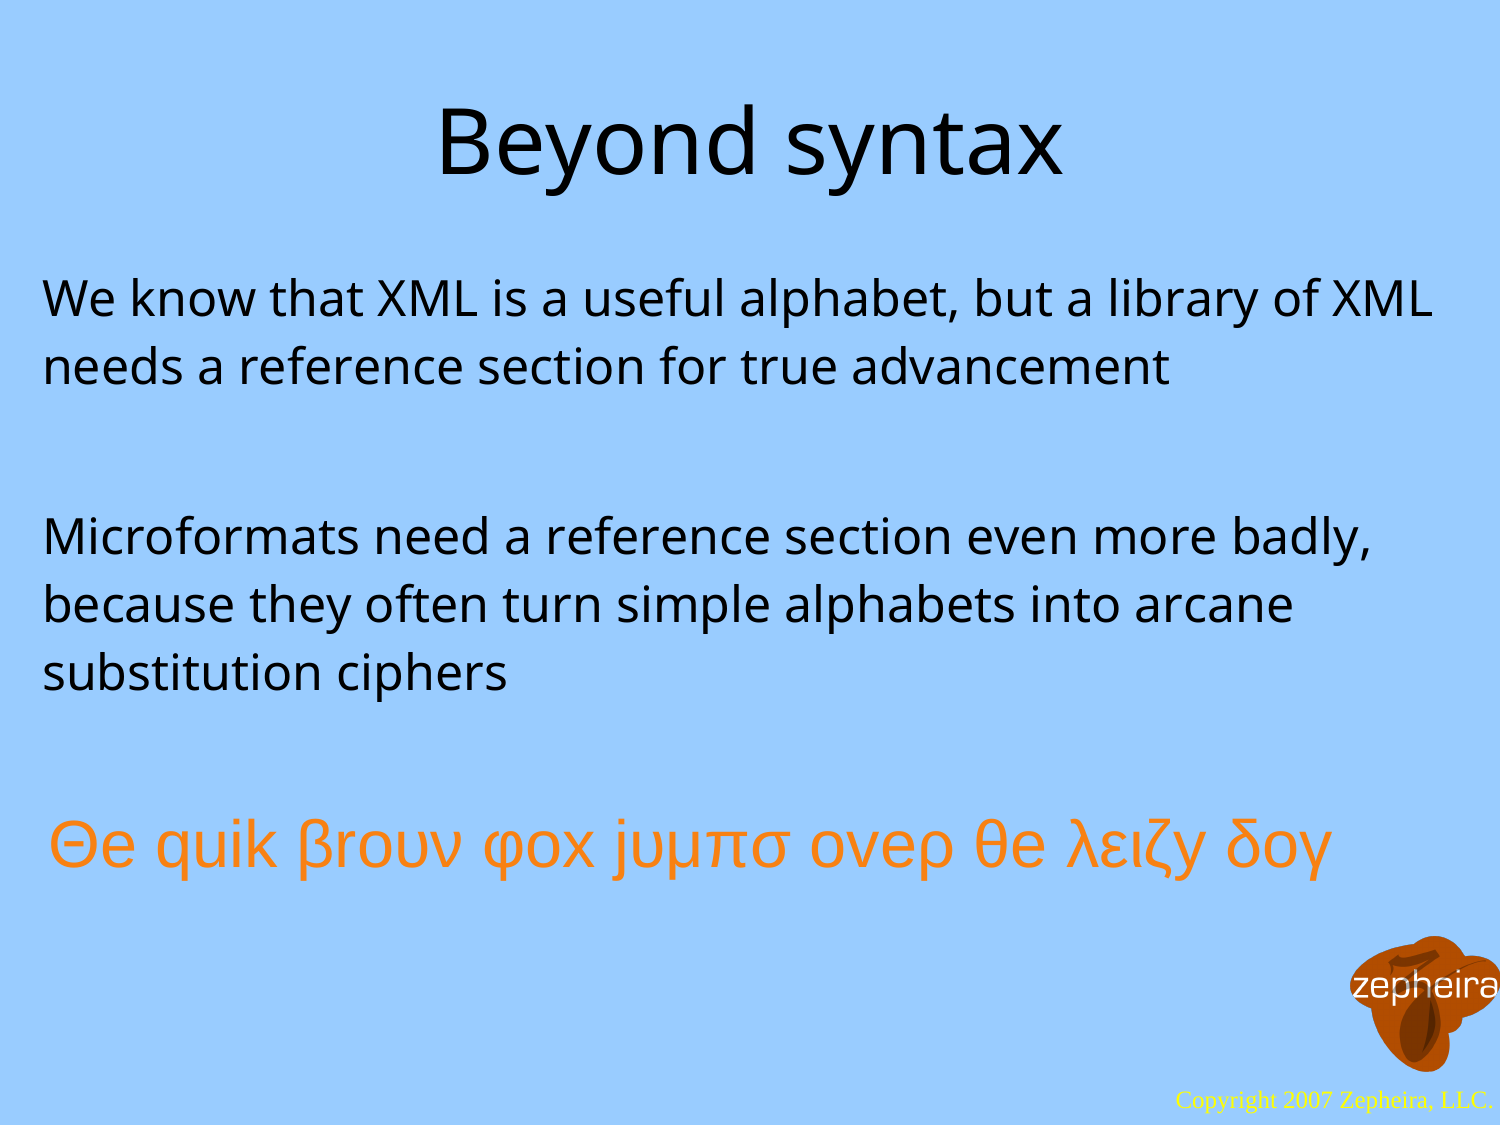

# Beyond syntax
We know that XML is a useful alphabet, but a library of XML needs a reference section for true advancement
Microformats need a reference section even more badly, because they often turn simple alphabets into arcane substitution ciphers
Θe quik βroυν φox jυμπσ oveρ θe λειζy δoγ